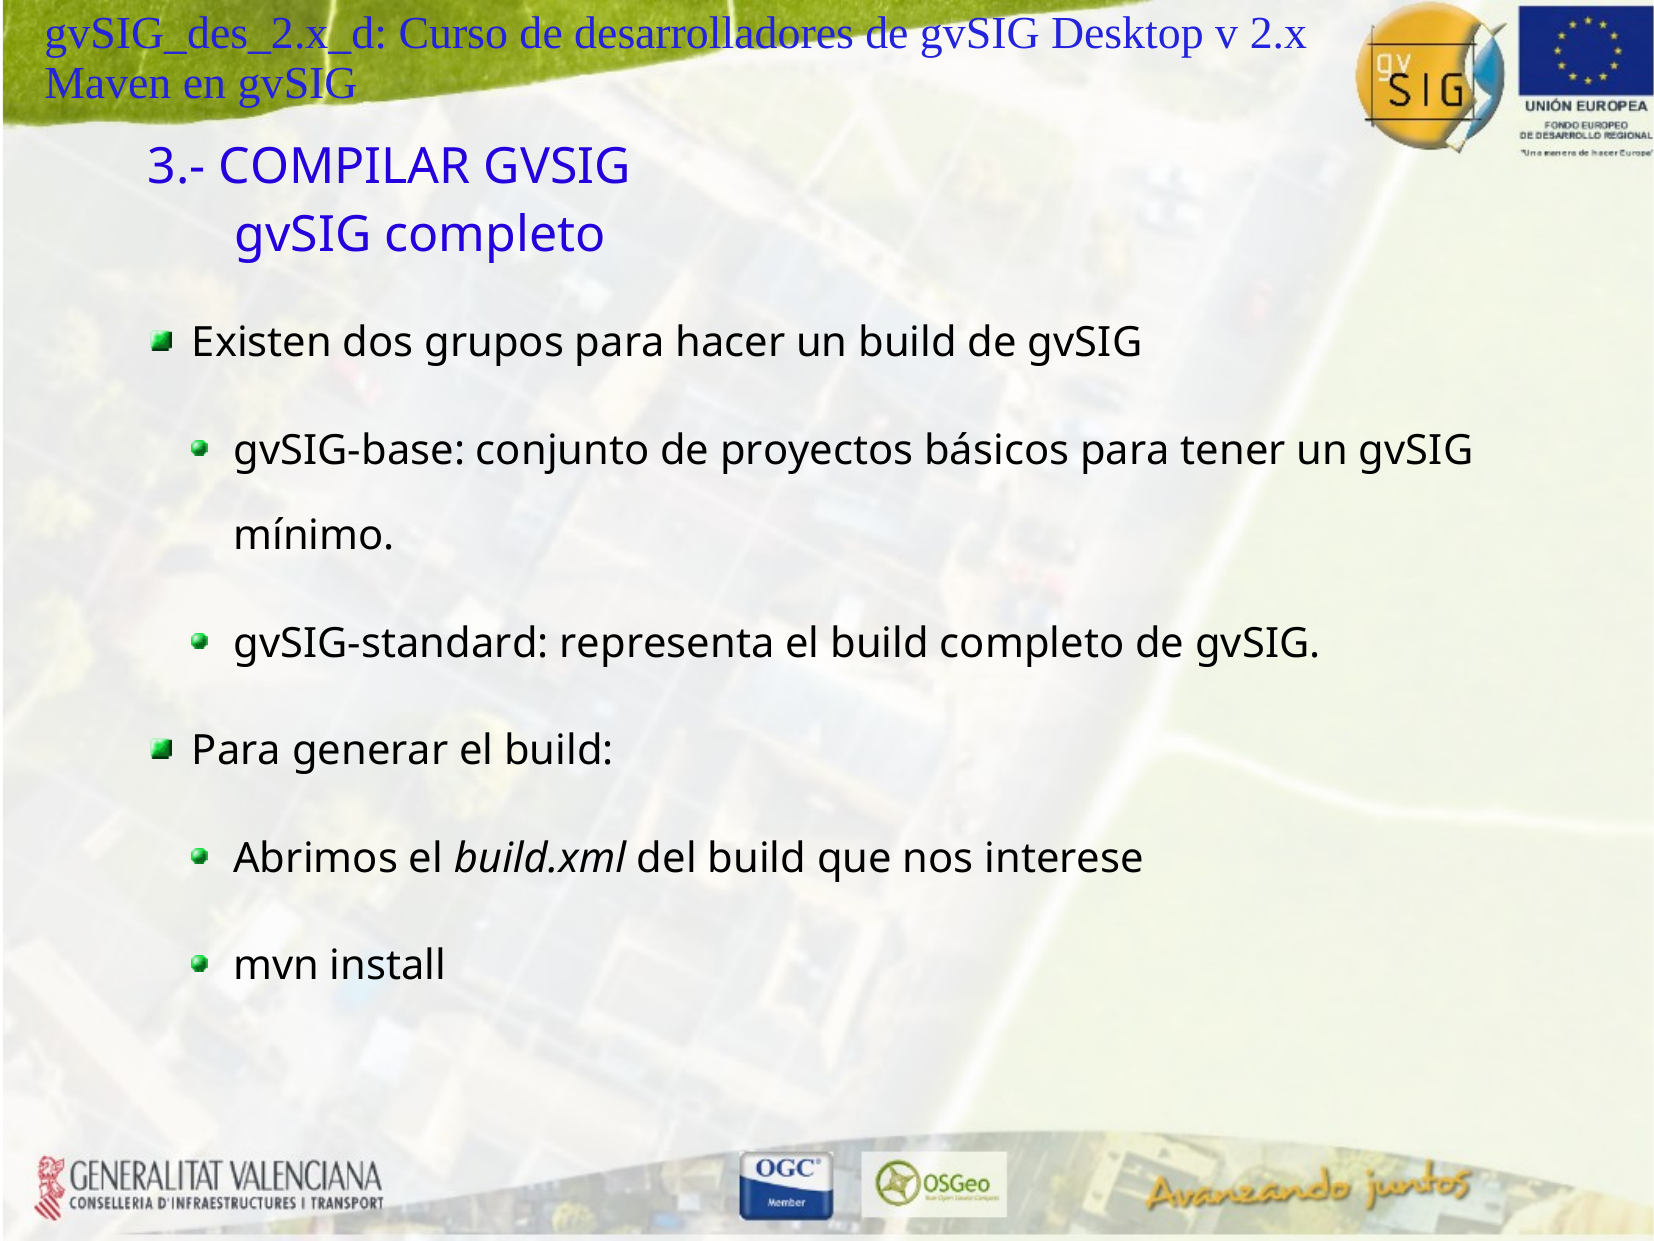

# 3.- COMPILAR GVSIG gvSIG completo
Existen dos grupos para hacer un build de gvSIG
gvSIG-base: conjunto de proyectos básicos para tener un gvSIG mínimo.
gvSIG-standard: representa el build completo de gvSIG.
Para generar el build:
Abrimos el build.xml del build que nos interese
mvn install